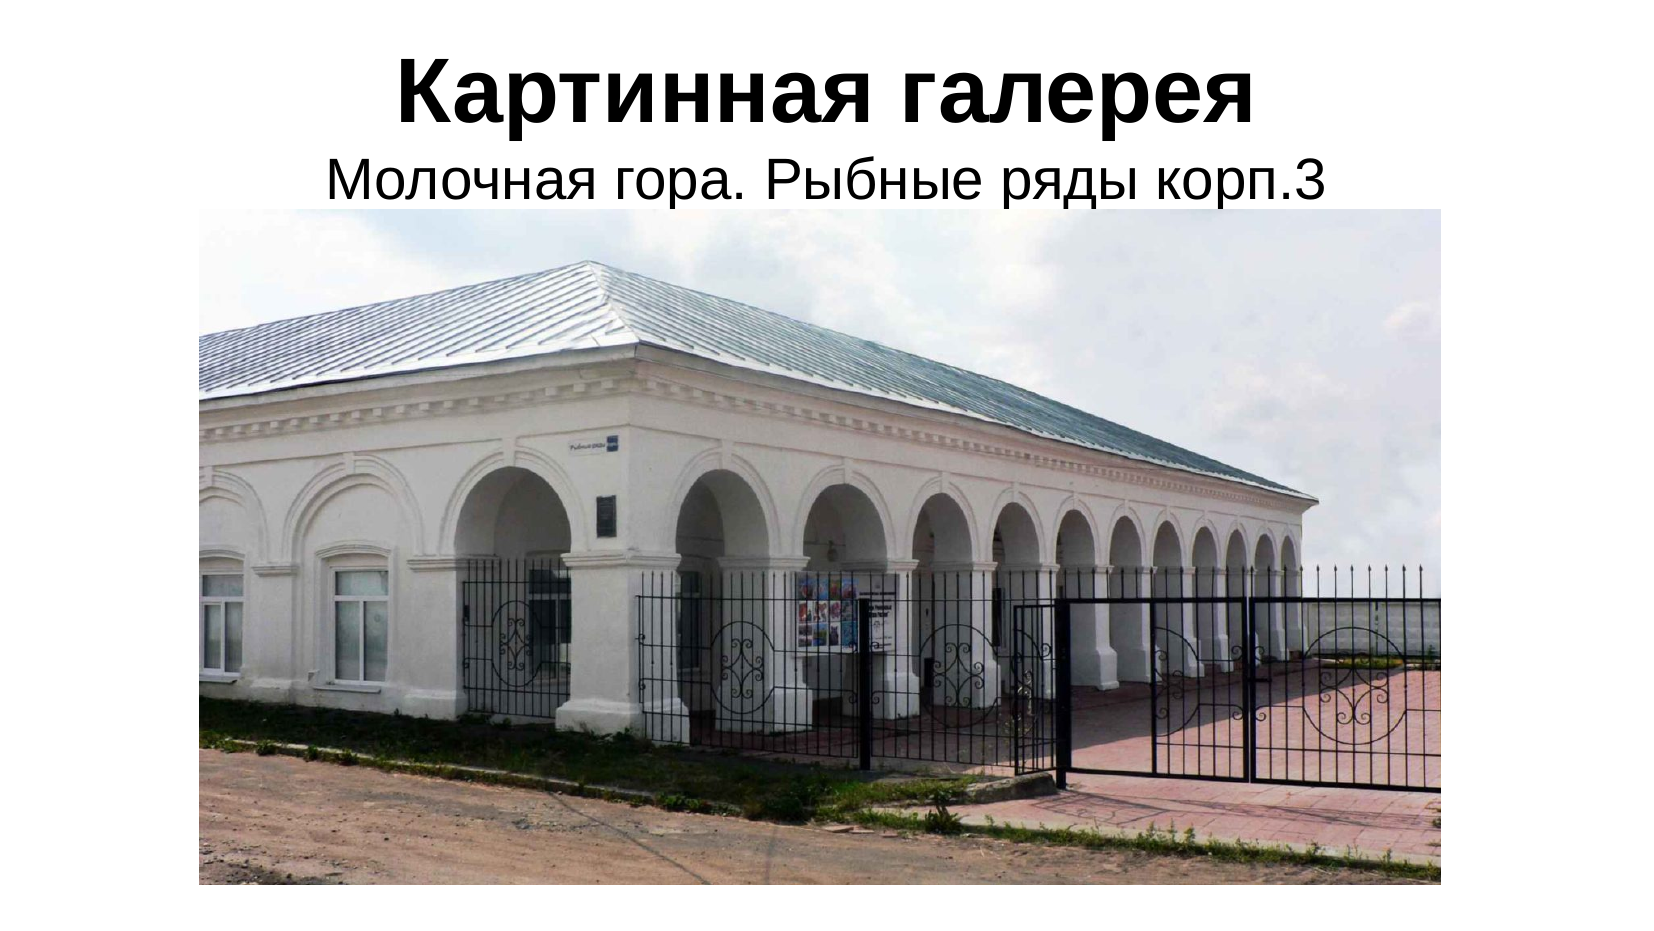

# Картинная галерея Молочная гора. Рыбные ряды корп.3